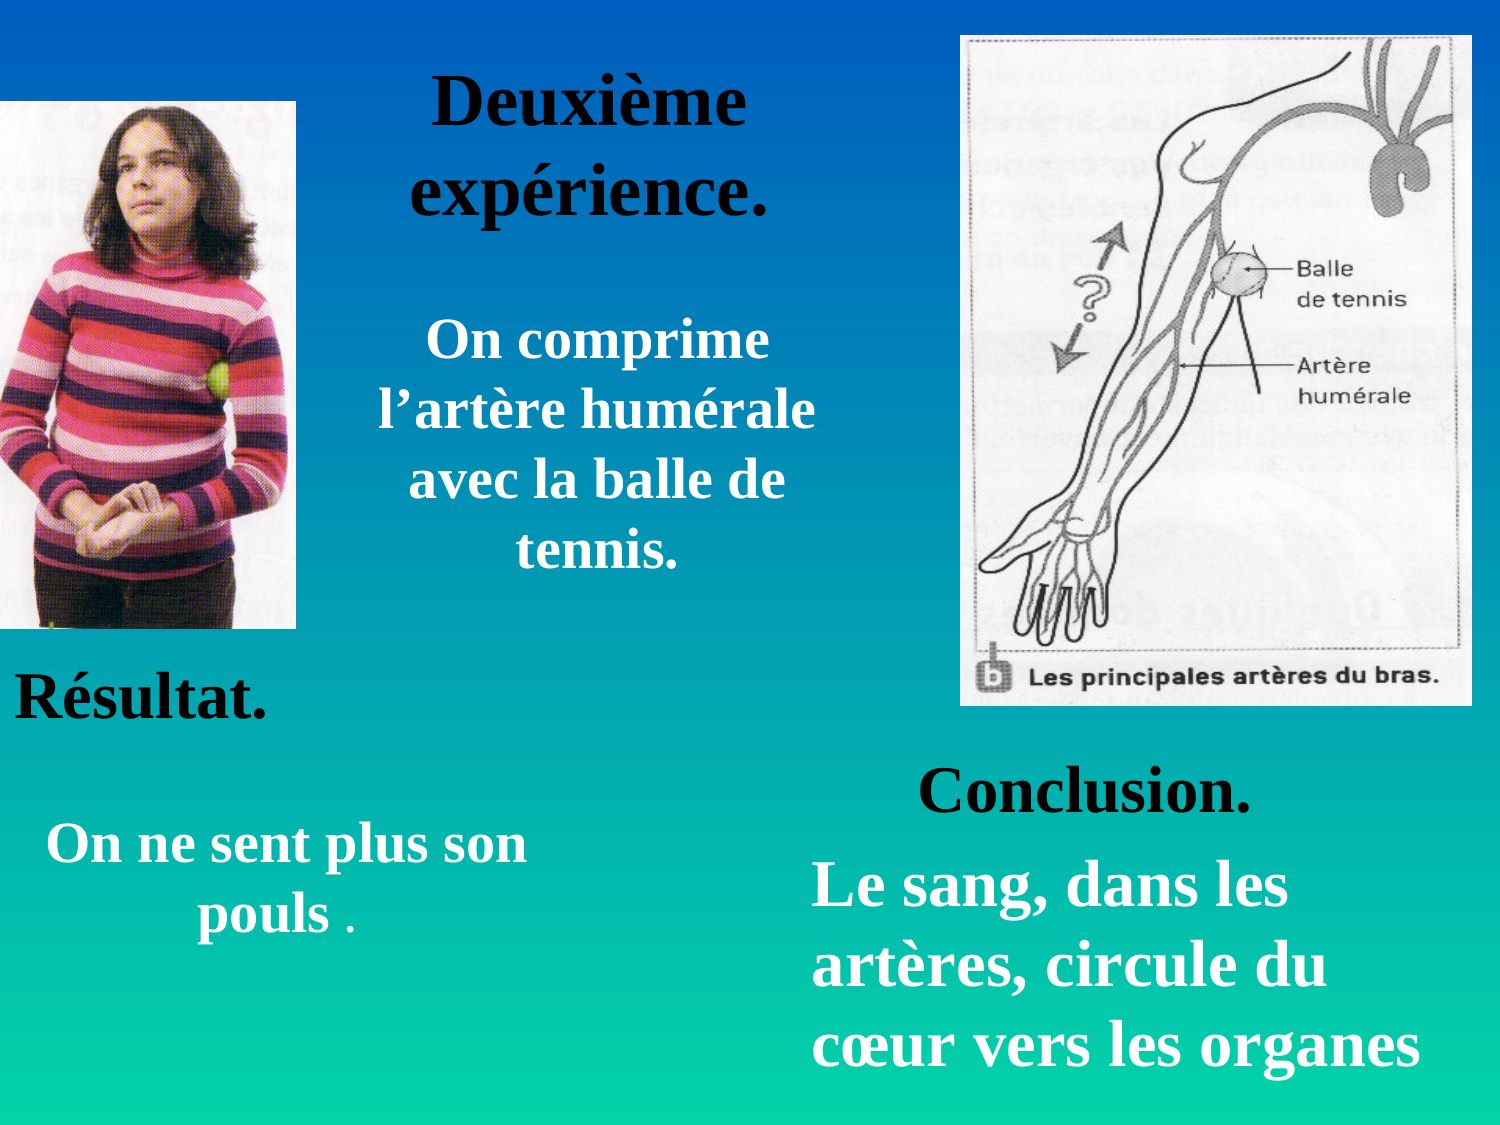

Deuxième expérience.
On comprime l’artère humérale avec la balle de tennis.
Résultat.
Conclusion.
On ne sent plus son pouls .
Le sang, dans les artères, circule du cœur vers les organes